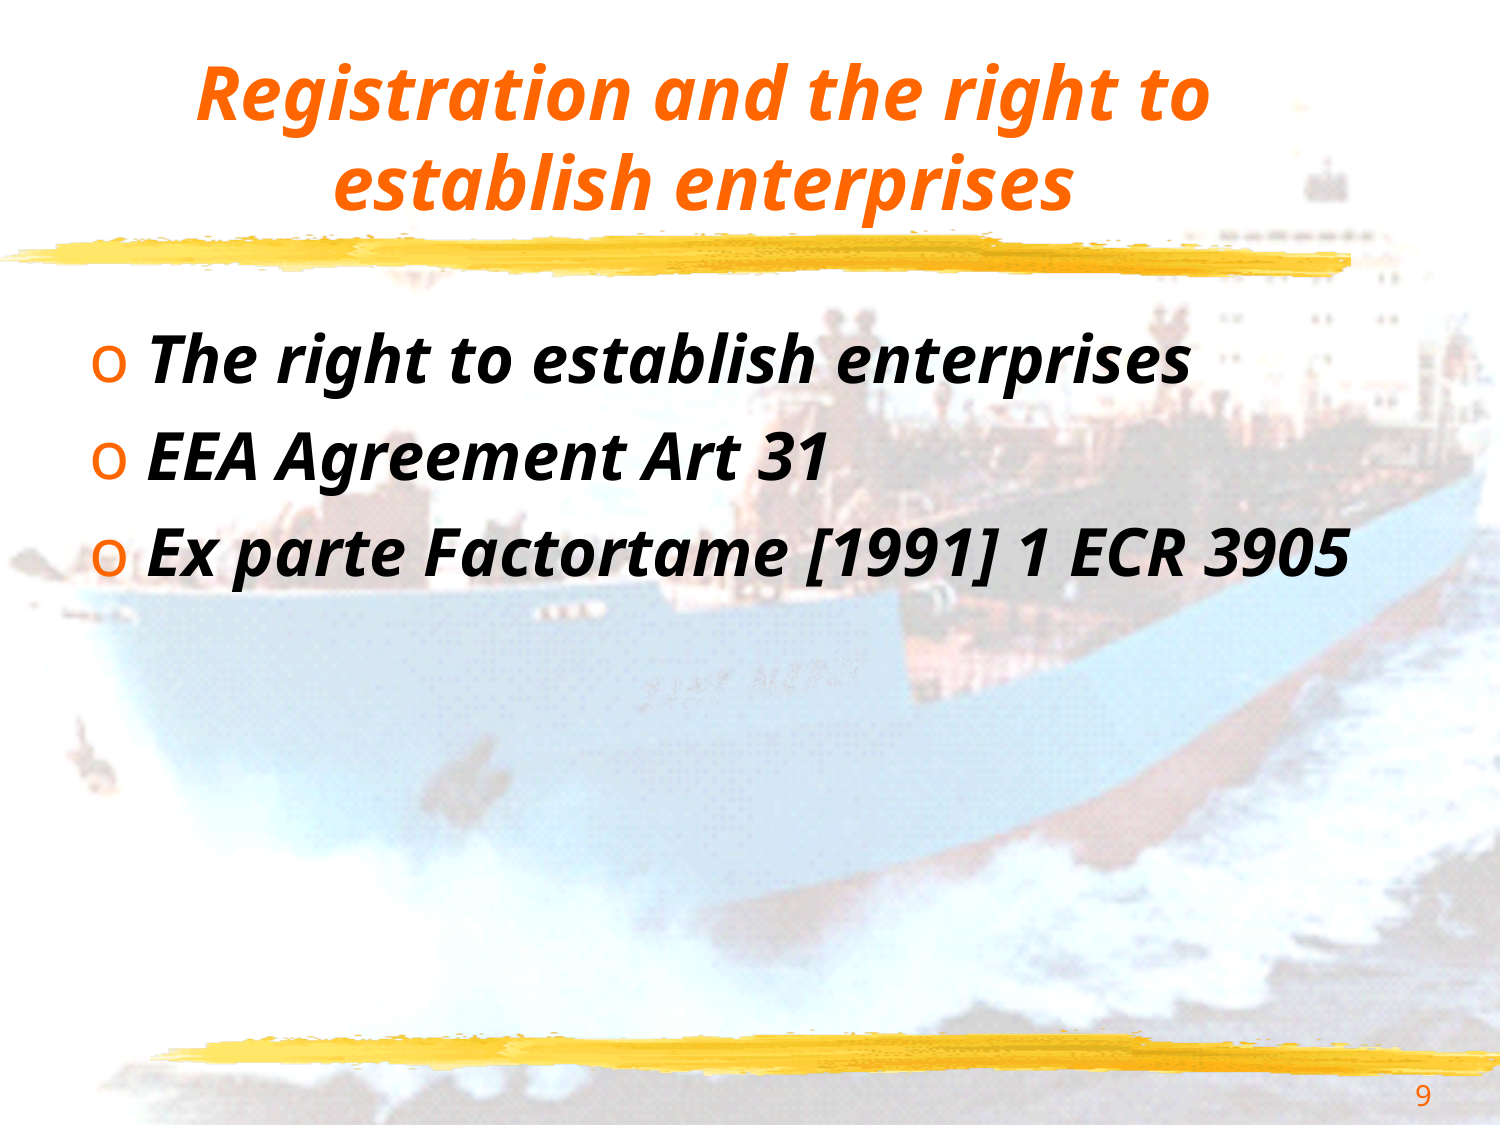

Registration and the right to establish enterprises
# The right to establish enterprises
EEA Agreement Art 31
Ex parte Factortame [1991] 1 ECR 3905